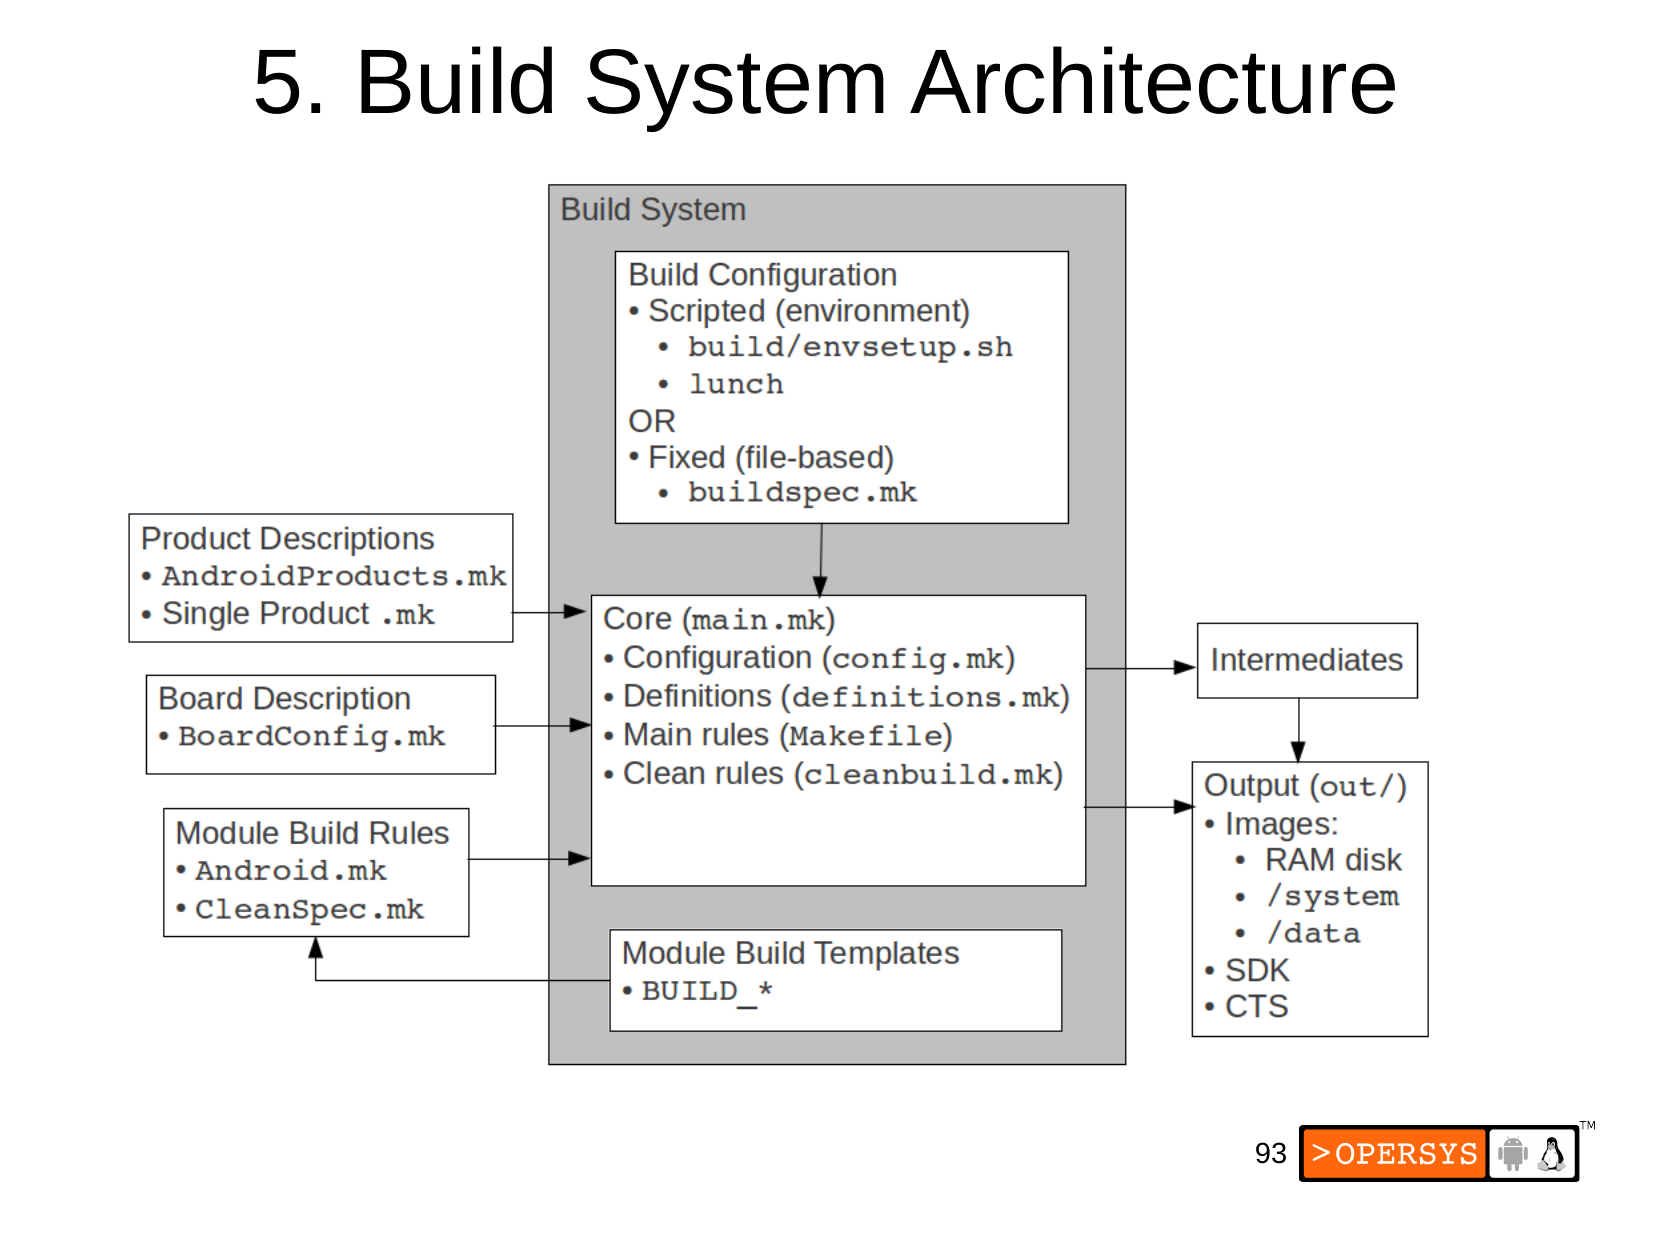

# 5. Build System Architecture
Non-Recursive
“Modules” build predicated on Android.mk